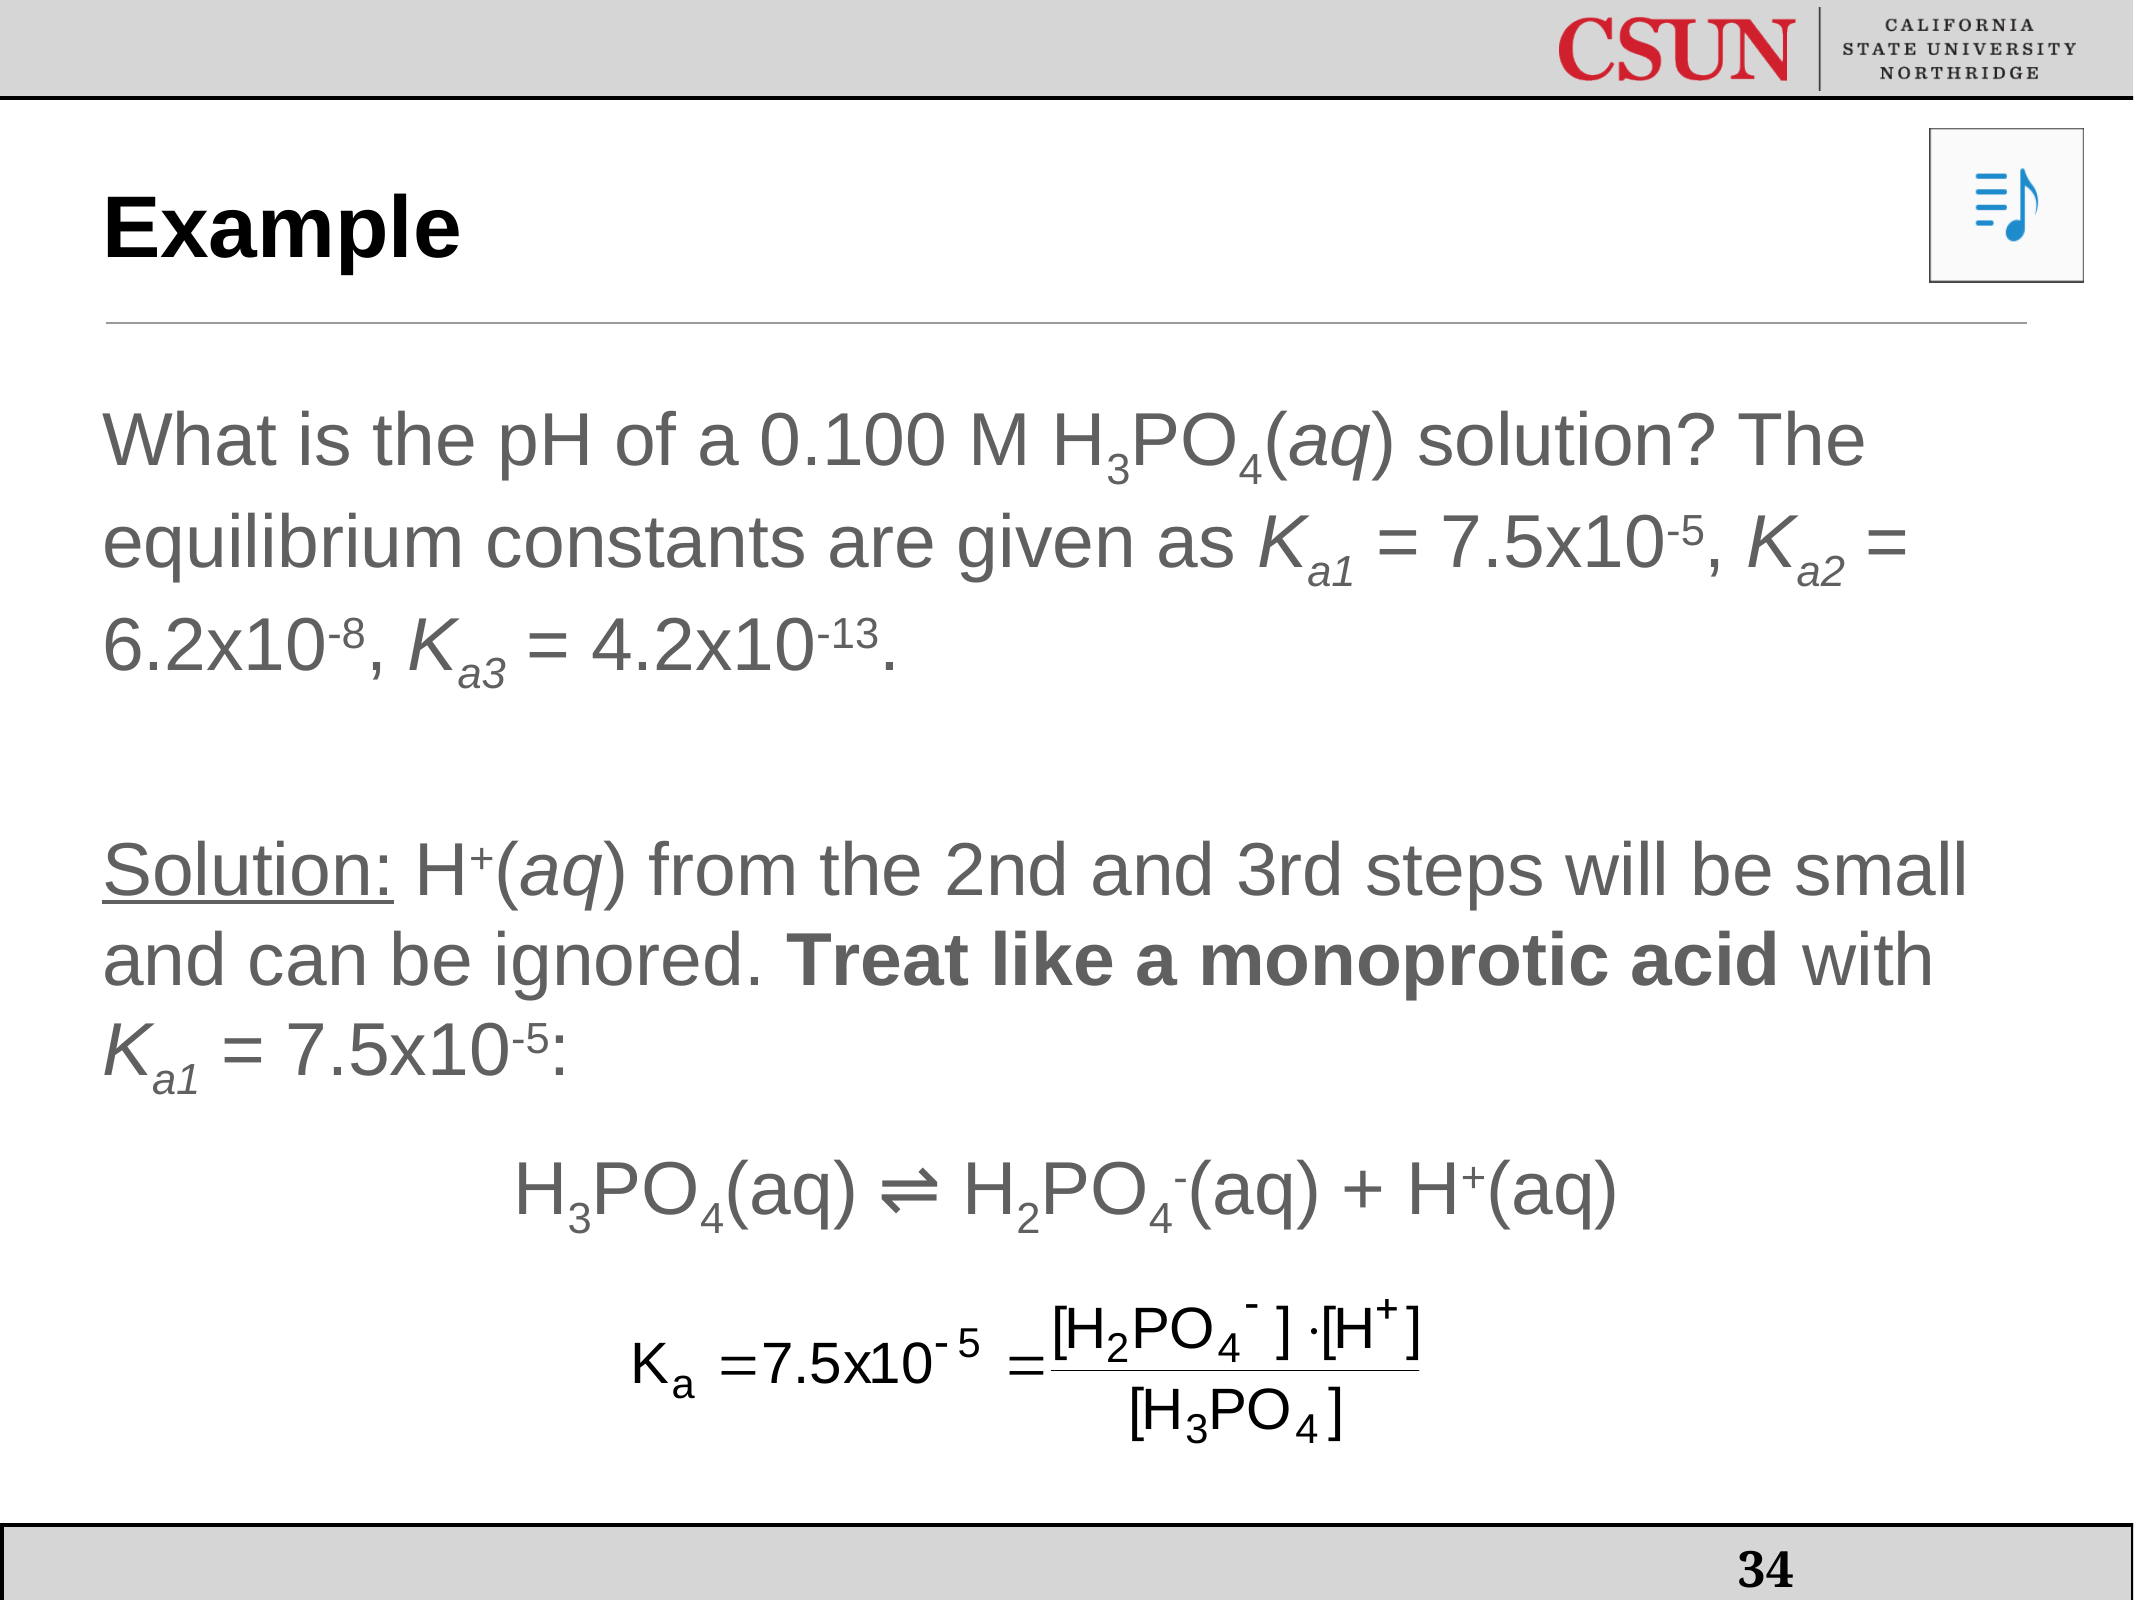

# Example
What is the pH of a 0.100 M H3PO4(aq) solution? The equilibrium constants are given as Ka1 = 7.5x10-5, Ka2 = 6.2x10-8, Ka3 = 4.2x10-13.
Solution: H+(aq) from the 2nd and 3rd steps will be small and can be ignored. Treat like a monoprotic acid with Ka1 = 7.5x10-5:
H3PO4(aq) ⇌ H2PO4-(aq) + H+(aq)
34